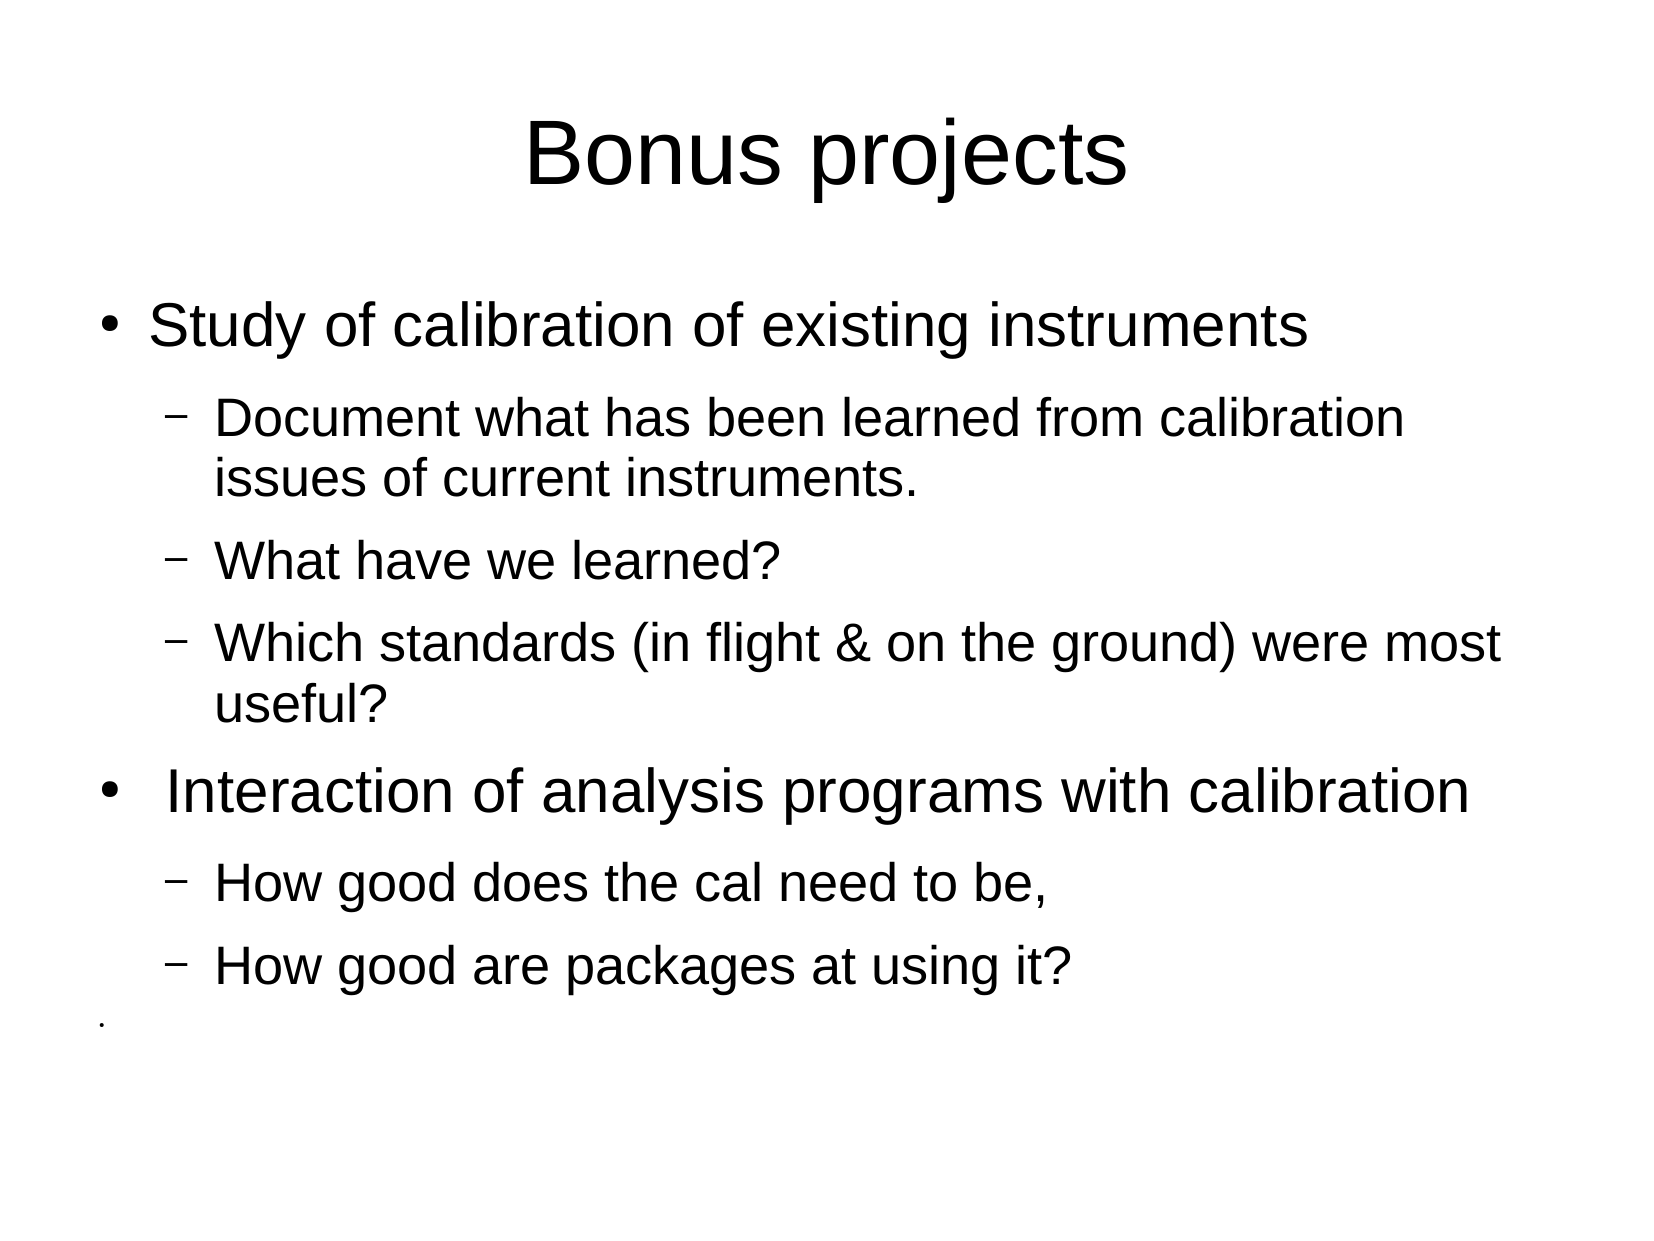

# Bonus projects
Study of calibration of existing instruments
Document what has been learned from calibration issues of current instruments.
What have we learned?
Which standards (in flight & on the ground) were most useful?
 Interaction of analysis programs with calibration
How good does the cal need to be,
How good are packages at using it?